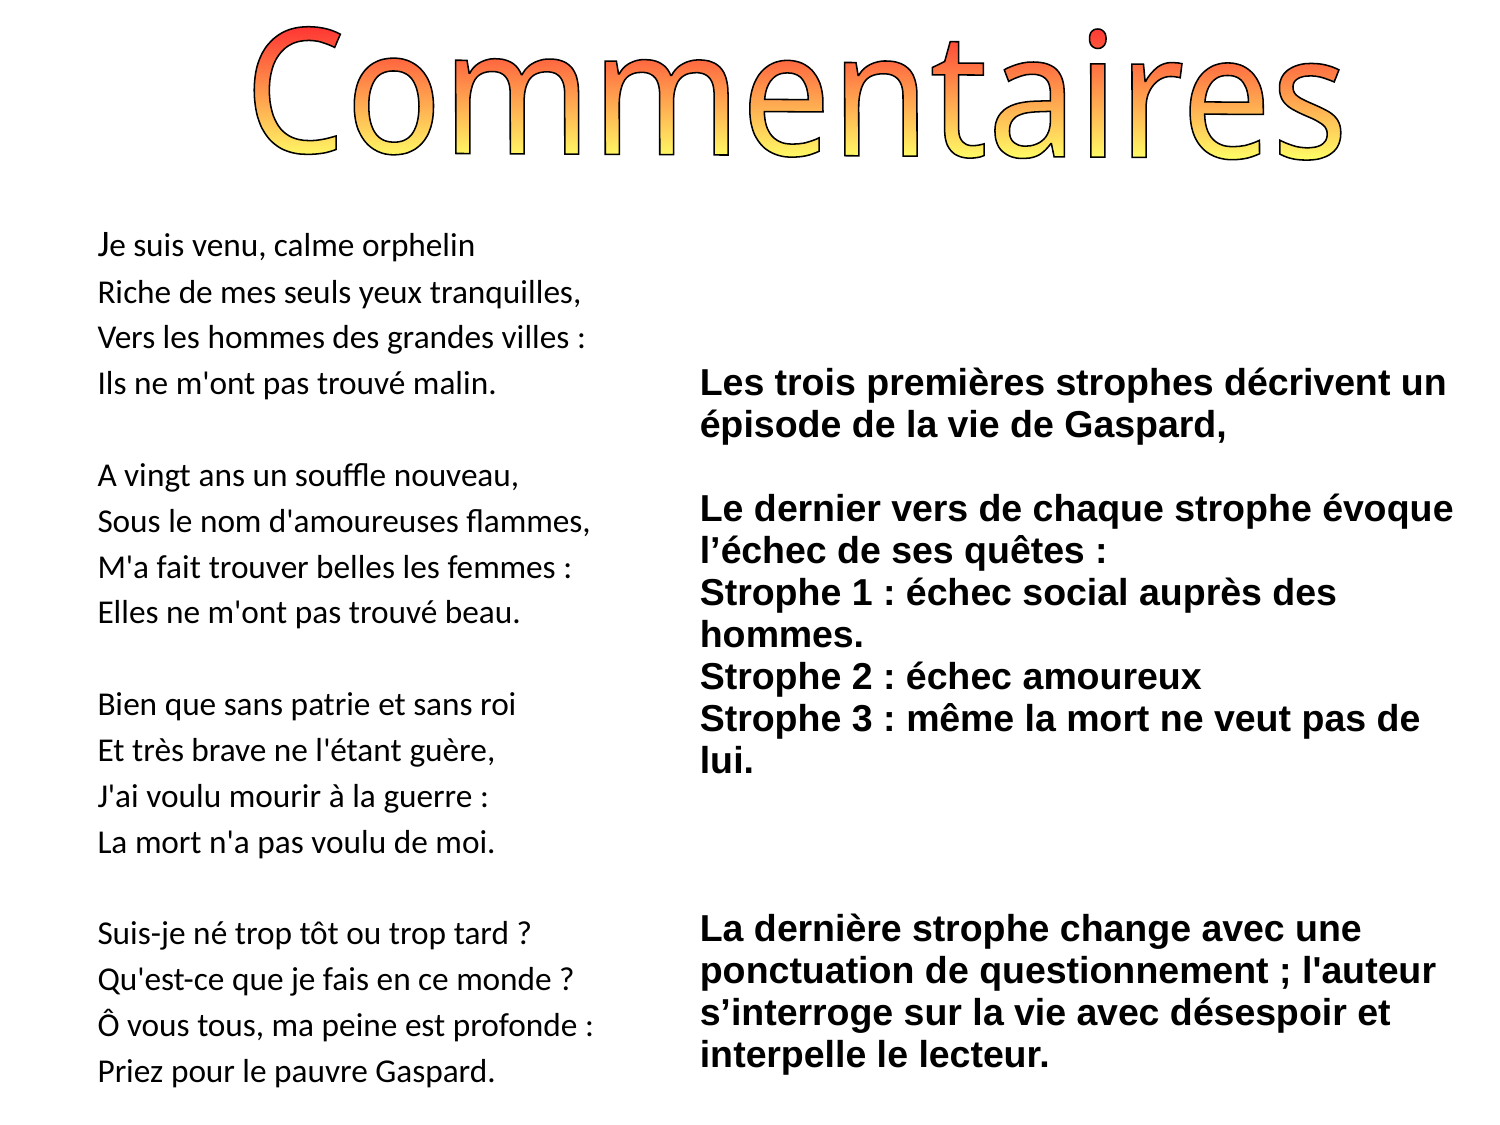

Commentaires
# Je suis venu, calme orphelin
Riche de mes seuls yeux tranquilles,
Vers les hommes des grandes villes :
Ils ne m'ont pas trouvé malin.
A vingt ans un souffle nouveau,
Sous le nom d'amoureuses flammes,
M'a fait trouver belles les femmes :
Elles ne m'ont pas trouvé beau.
Bien que sans patrie et sans roi
Et très brave ne l'étant guère,
J'ai voulu mourir à la guerre :
La mort n'a pas voulu de moi.
Suis-je né trop tôt ou trop tard ?
Qu'est-ce que je fais en ce monde ?
Ô vous tous, ma peine est profonde :
Priez pour le pauvre Gaspard.
Les trois premières strophes décrivent un épisode de la vie de Gaspard,
Le dernier vers de chaque strophe évoque l’échec de ses quêtes :
Strophe 1 : échec social auprès des hommes.
Strophe 2 : échec amoureux
Strophe 3 : même la mort ne veut pas de lui.
La dernière strophe change avec une ponctuation de questionnement ; l'auteur s’interroge sur la vie avec désespoir et interpelle le lecteur.